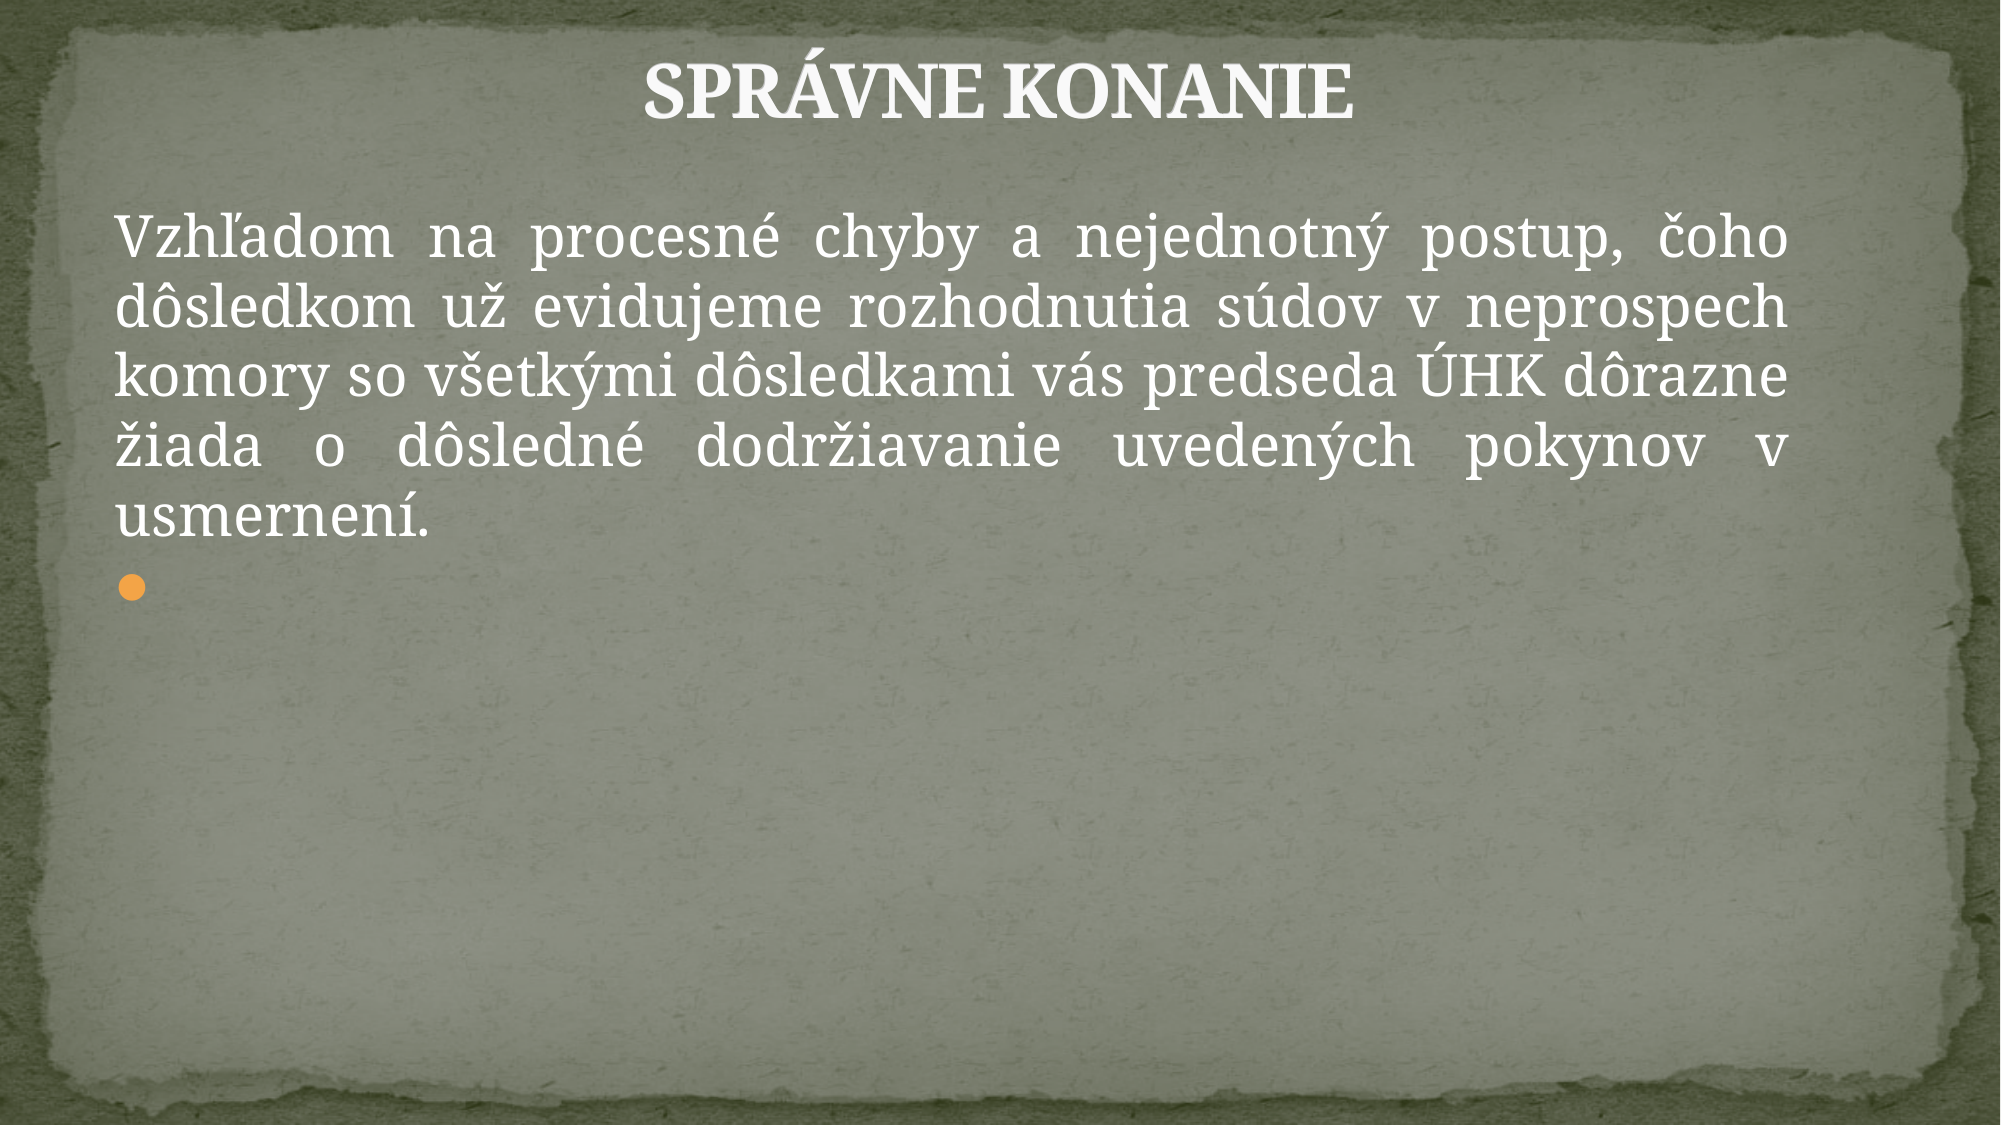

SPRÁVNE KONANIE
# Vzhľadom na procesné chyby a nejednotný postup, čoho dôsledkom už evidujeme rozhodnutia súdov v neprospech komory so všetkými dôsledkami vás predseda ÚHK dôrazne žiada o dôsledné dodržiavanie uvedených pokynov v usmernení.